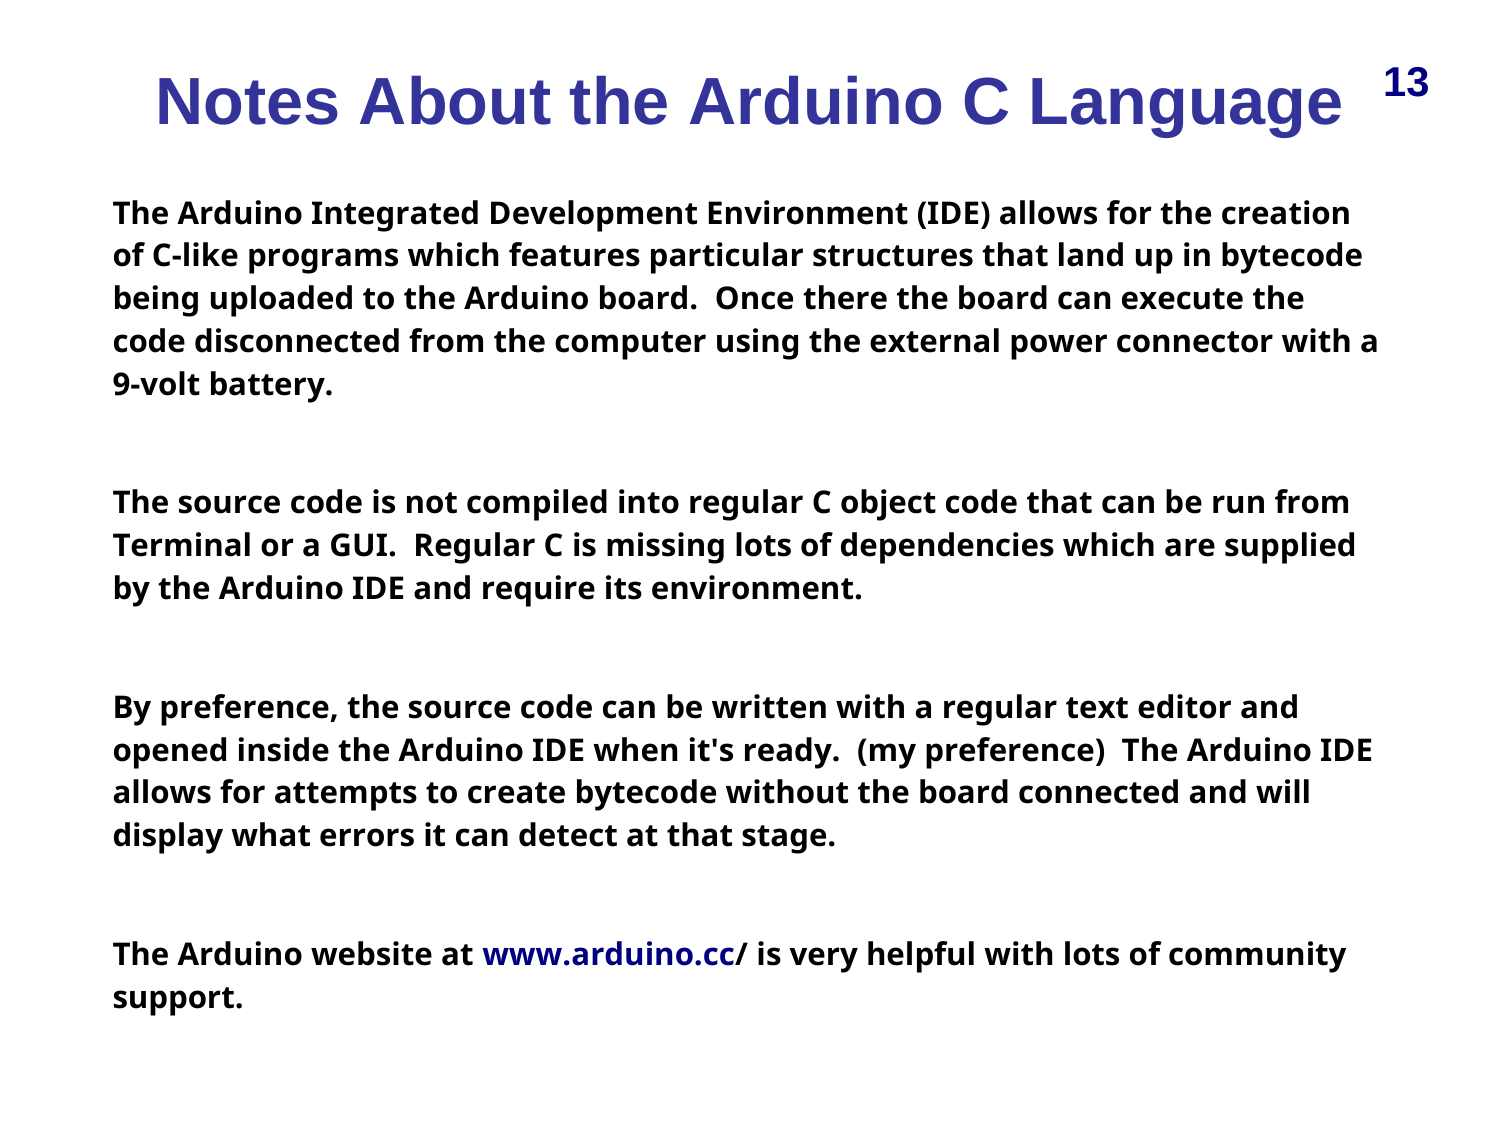

13
# Notes About the Arduino C Language
The Arduino Integrated Development Environment (IDE) allows for the creation of C-like programs which features particular structures that land up in bytecode being uploaded to the Arduino board. Once there the board can execute the code disconnected from the computer using the external power connector with a 9-volt battery.
The source code is not compiled into regular C object code that can be run from Terminal or a GUI. Regular C is missing lots of dependencies which are supplied by the Arduino IDE and require its environment.
By preference, the source code can be written with a regular text editor and opened inside the Arduino IDE when it's ready. (my preference) The Arduino IDE allows for attempts to create bytecode without the board connected and will display what errors it can detect at that stage.
The Arduino website at www.arduino.cc/ is very helpful with lots of community support.